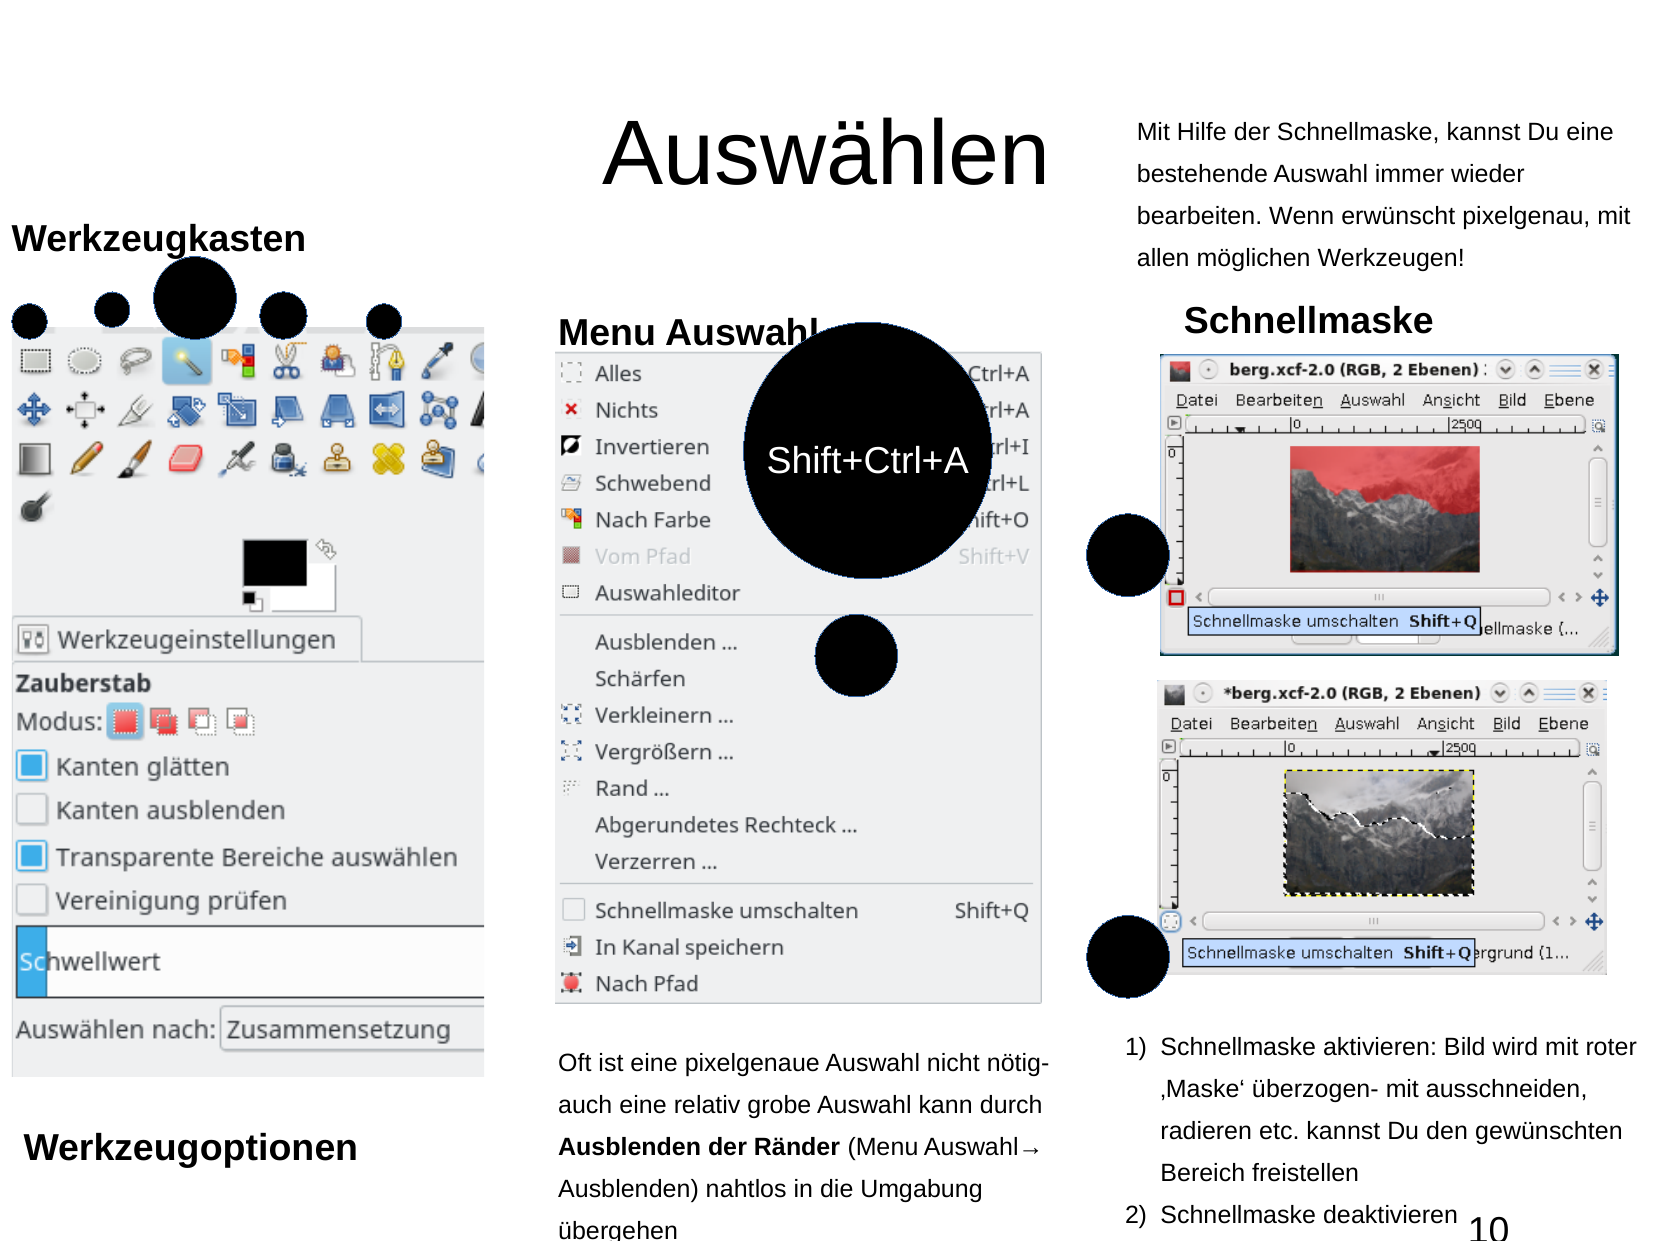

# Auswählen
Mit Hilfe der Schnellmaske, kannst Du eine bestehende Auswahl immer wieder bearbeiten. Wenn erwünscht pixelgenau, mit allen möglichen Werkzeugen!
Werkzeugkasten
Schnellmaske
Menu Auswahl
Shift+Ctrl+A
Schnellmaske aktivieren: Bild wird mit roter ‚Maske‘ überzogen- mit ausschneiden, radieren etc. kannst Du den gewünschten Bereich freistellen
Schnellmaske deaktivieren
Oft ist eine pixelgenaue Auswahl nicht nötig- auch eine relativ grobe Auswahl kann durch Ausblenden der Ränder (Menu Auswahl→ Ausblenden) nahtlos in die Umgabung übergehen
Werkzeugoptionen